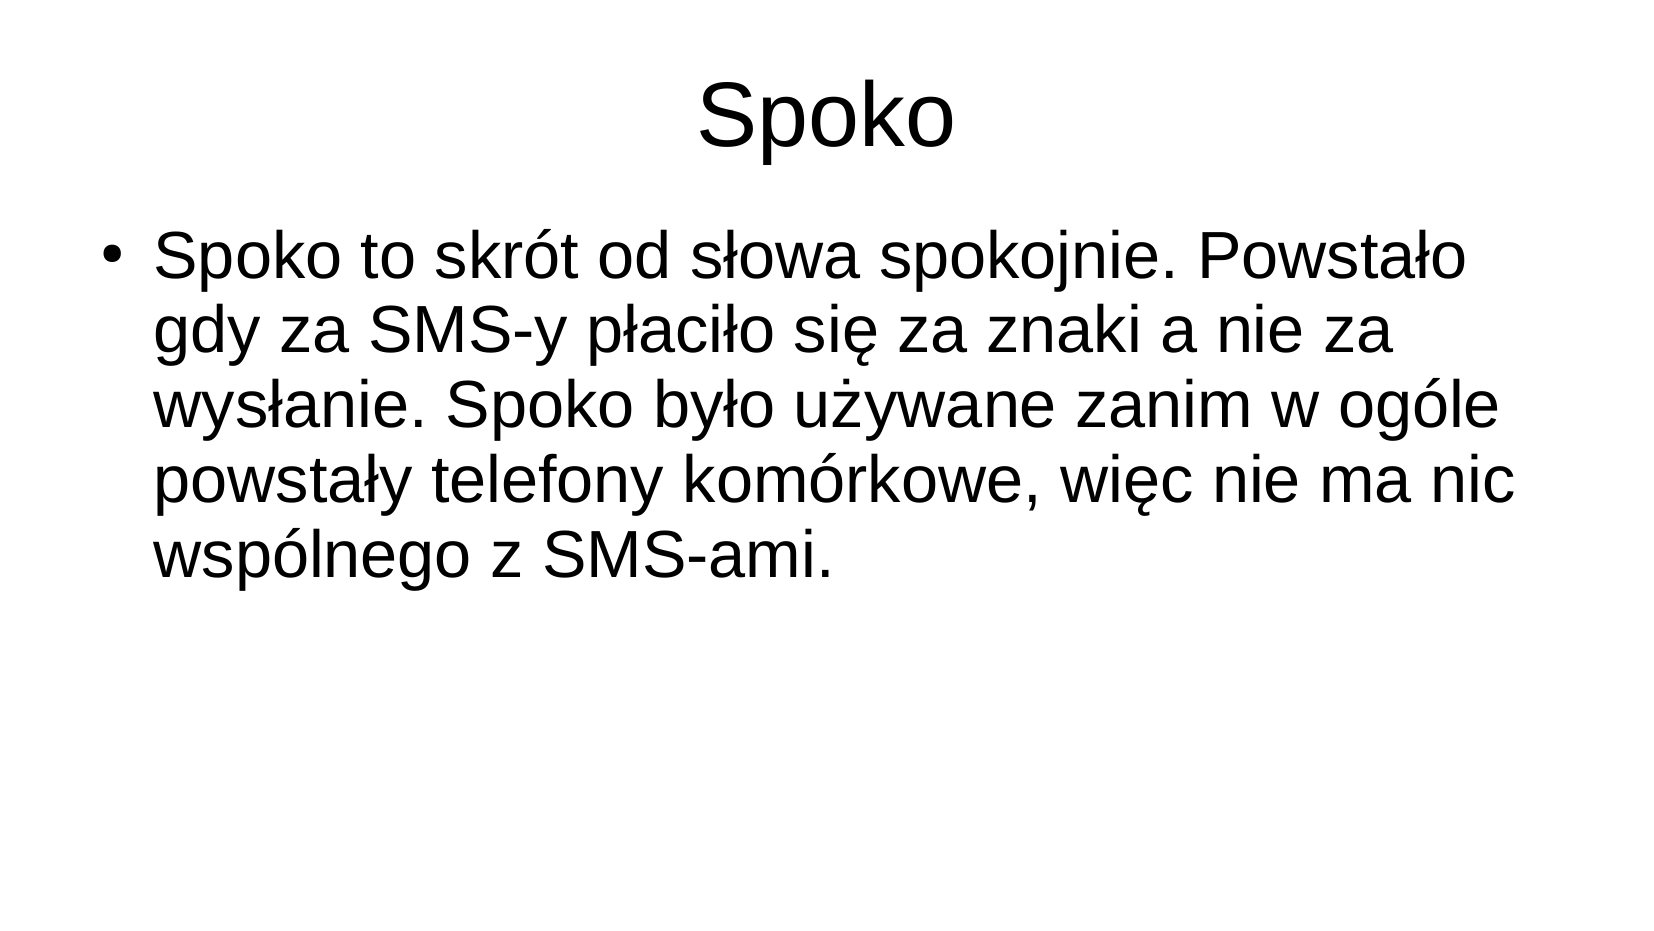

# Spoko
Spoko to skrót od słowa spokojnie. Powstało gdy za SMS-y płaciło się za znaki a nie za wysłanie. Spoko było używane zanim w ogóle powstały telefony komórkowe, więc nie ma nic wspólnego z SMS-ami.